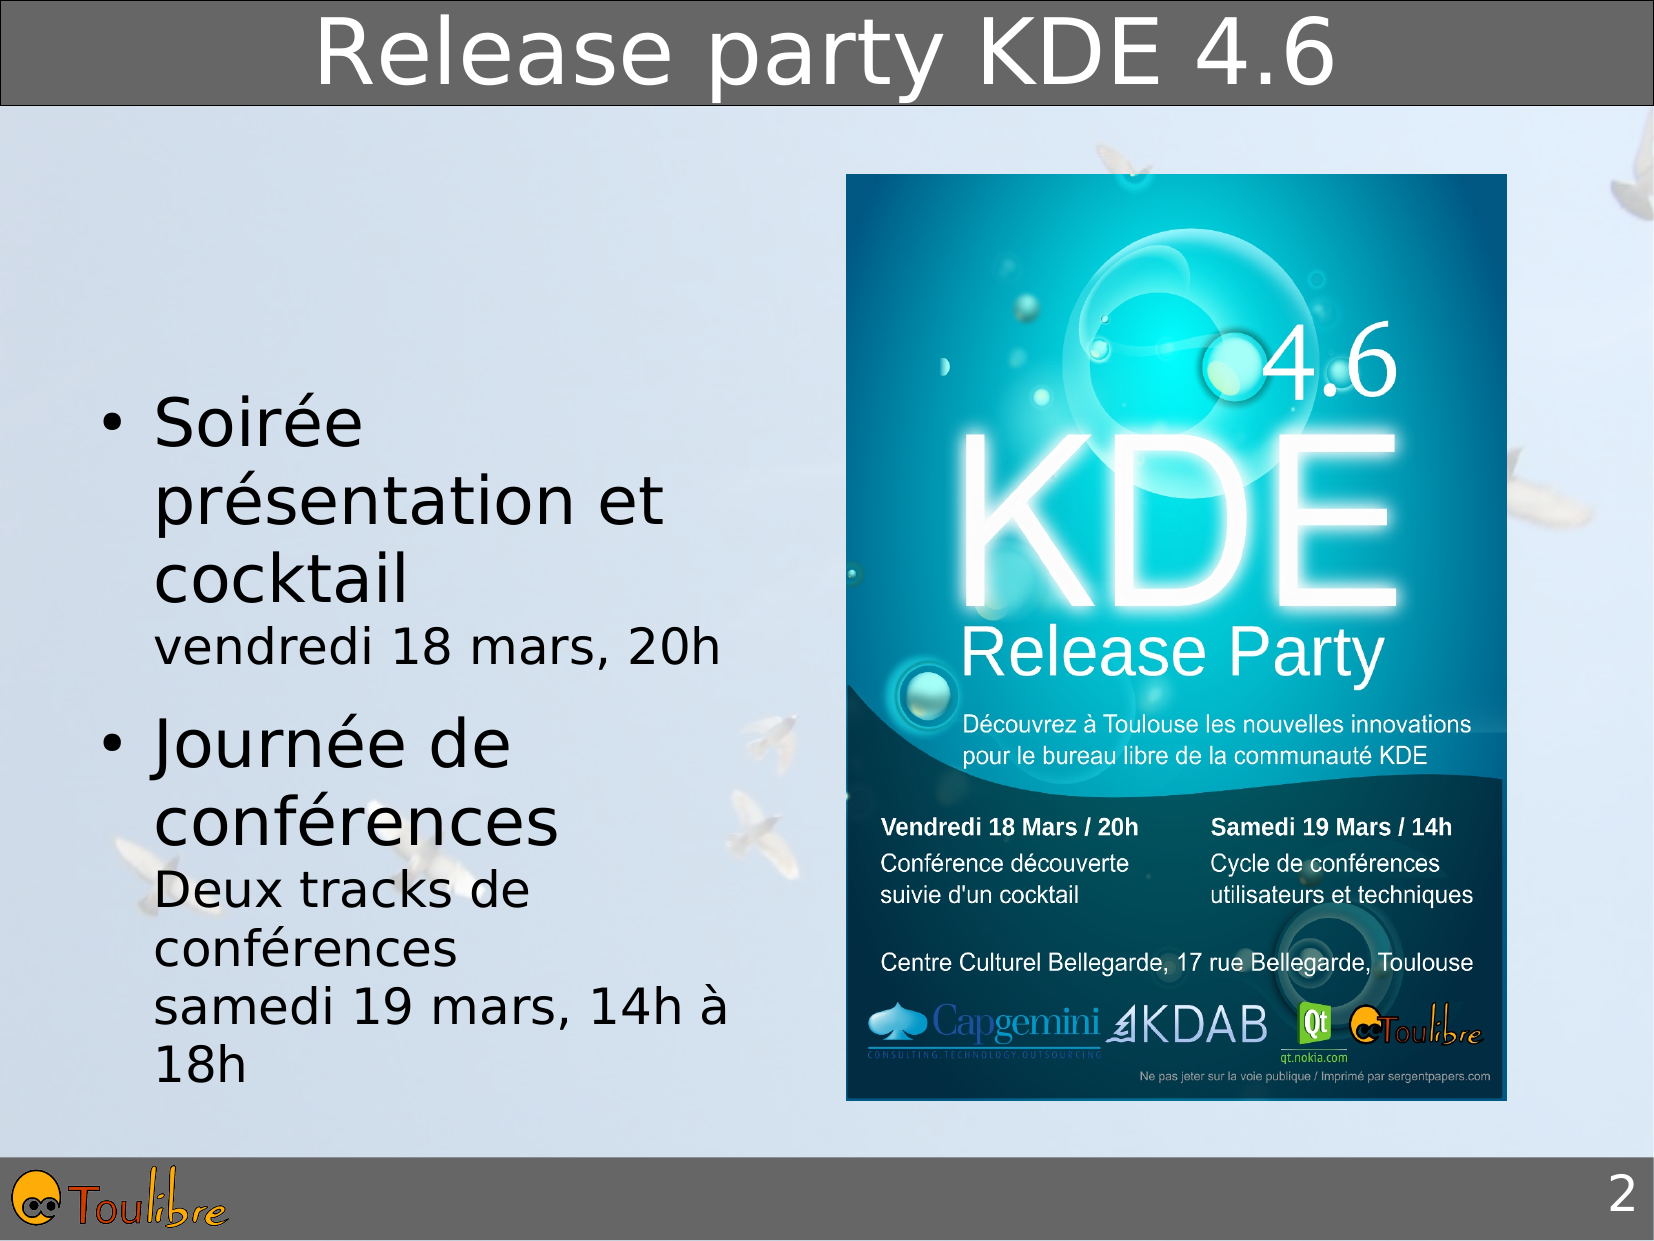

# Release party KDE 4.6
Soirée présentation et cocktail
vendredi 18 mars, 20h
Journée de conférences
Deux tracks de conférences
samedi 19 mars, 14h à 18h